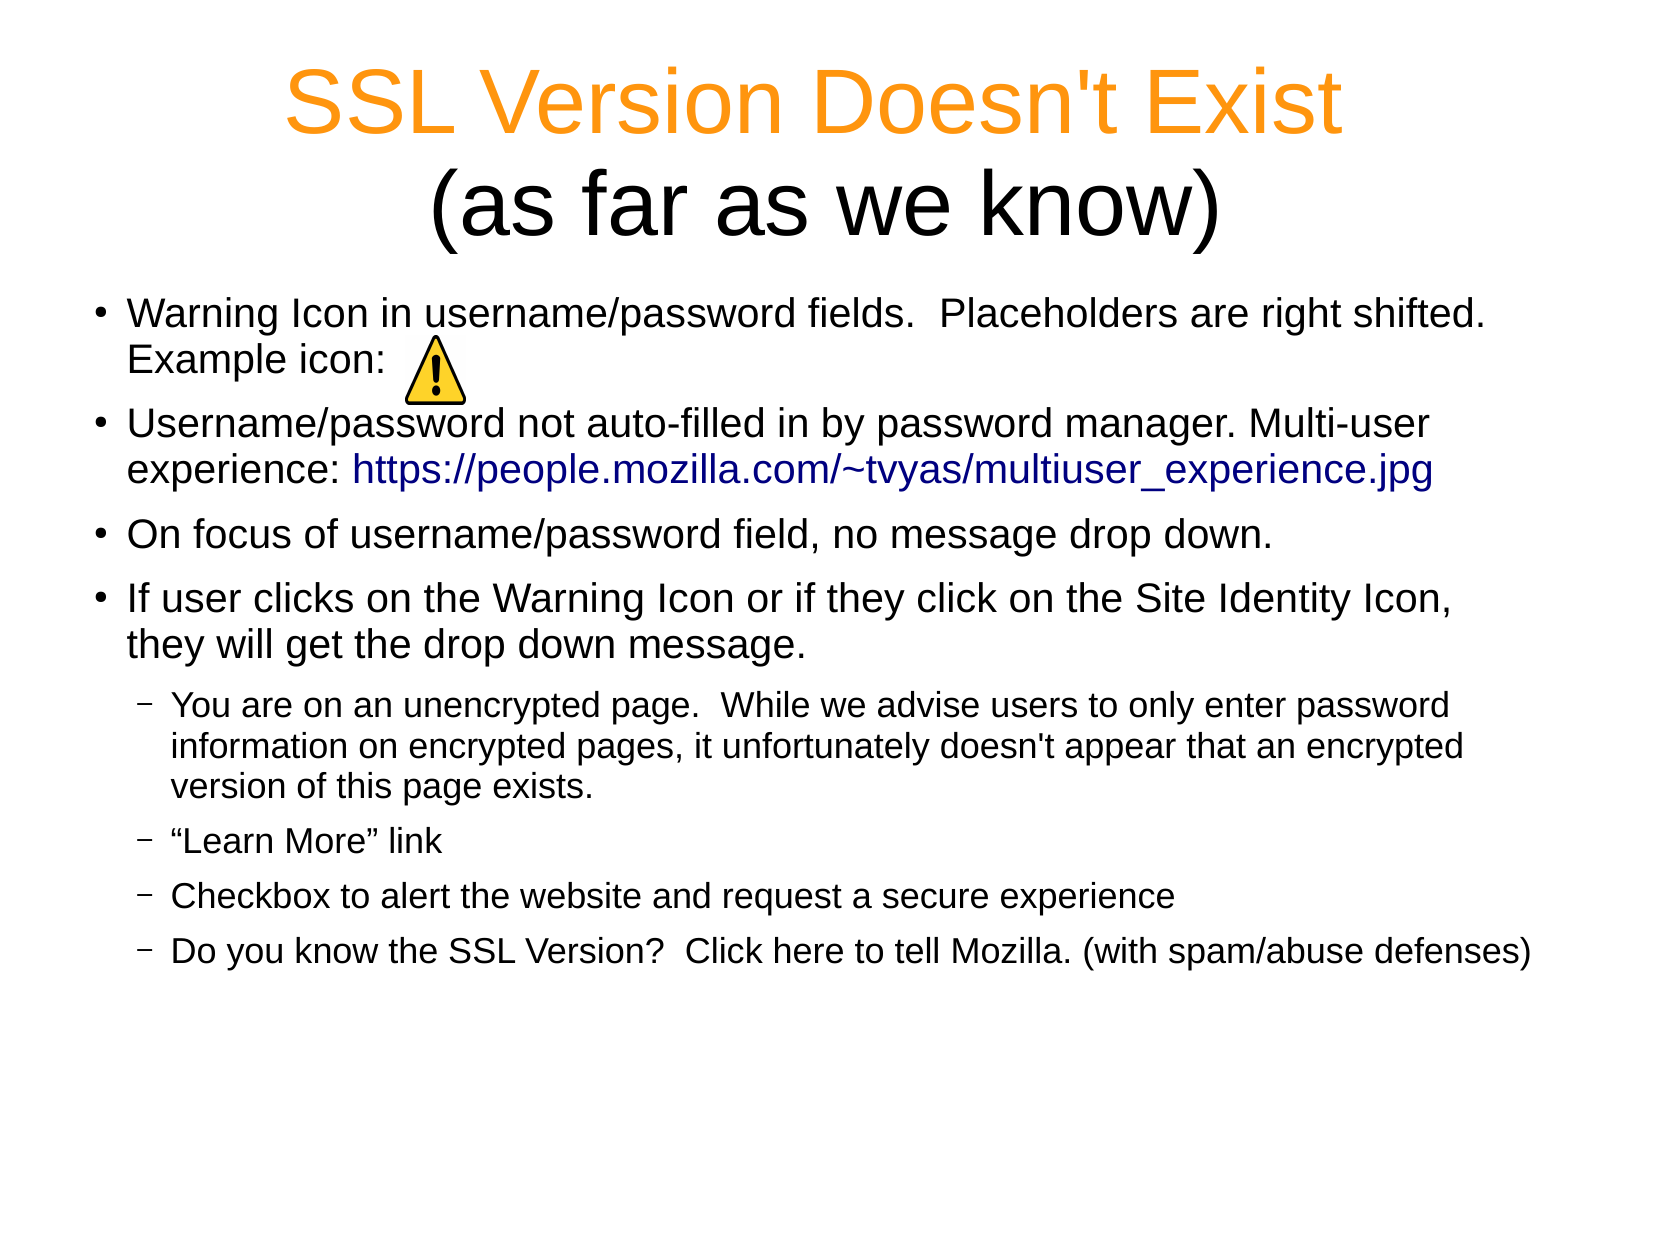

# SSL Version Doesn't Exist (as far as we know)
Warning Icon in username/password fields. Placeholders are right shifted. Example icon:
Username/password not auto-filled in by password manager. Multi-user experience: https://people.mozilla.com/~tvyas/multiuser_experience.jpg
On focus of username/password field, no message drop down.
If user clicks on the Warning Icon or if they click on the Site Identity Icon, they will get the drop down message.
You are on an unencrypted page. While we advise users to only enter password information on encrypted pages, it unfortunately doesn't appear that an encrypted version of this page exists.
“Learn More” link
Checkbox to alert the website and request a secure experience
Do you know the SSL Version? Click here to tell Mozilla. (with spam/abuse defenses)